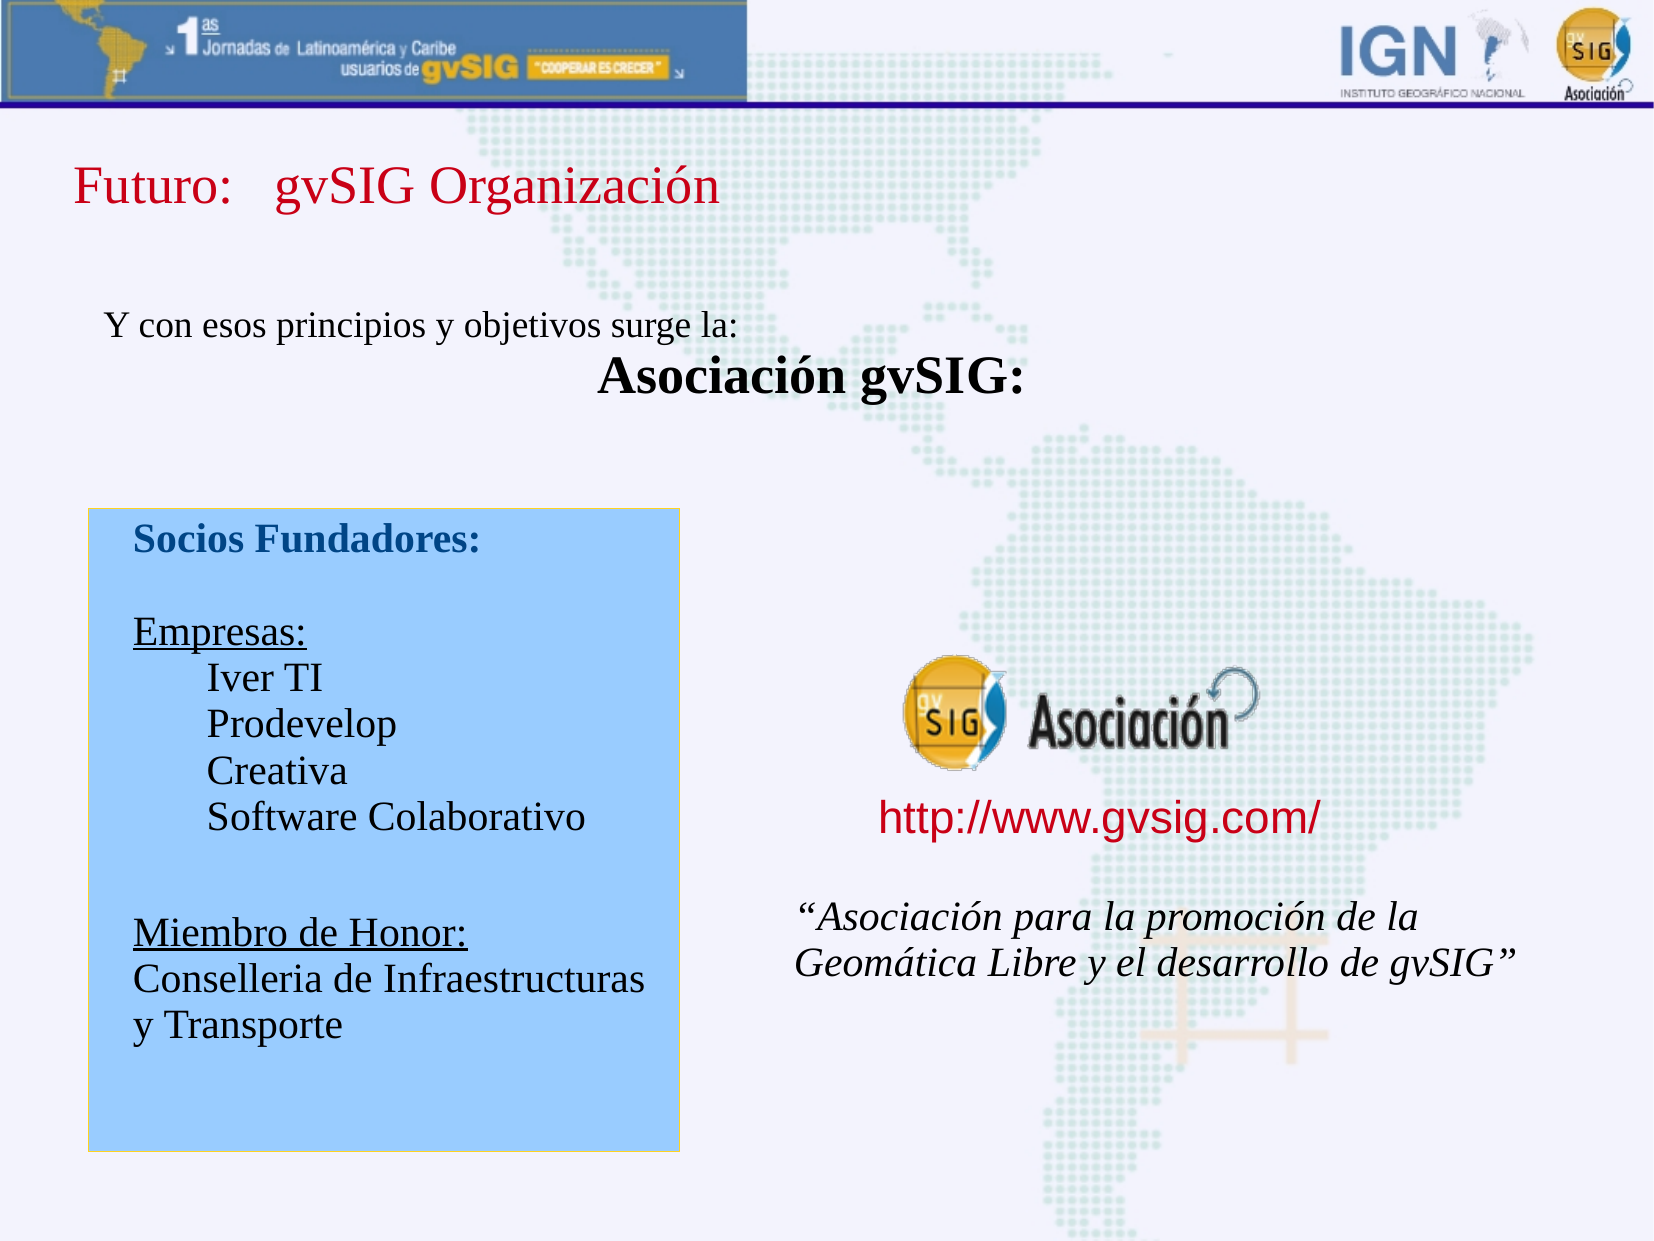

Futuro: gvSIG Organización
Y con esos principios y objetivos surge la:
Asociación gvSIG:
Socios Fundadores:
Empresas:
	Iver TI
	Prodevelop
	Creativa
	Software Colaborativo
Miembro de Honor:
Conselleria de Infraestructuras
y Transporte
http://www.gvsig.com/
“Asociación para la promoción de la Geomática Libre y el desarrollo de gvSIG”